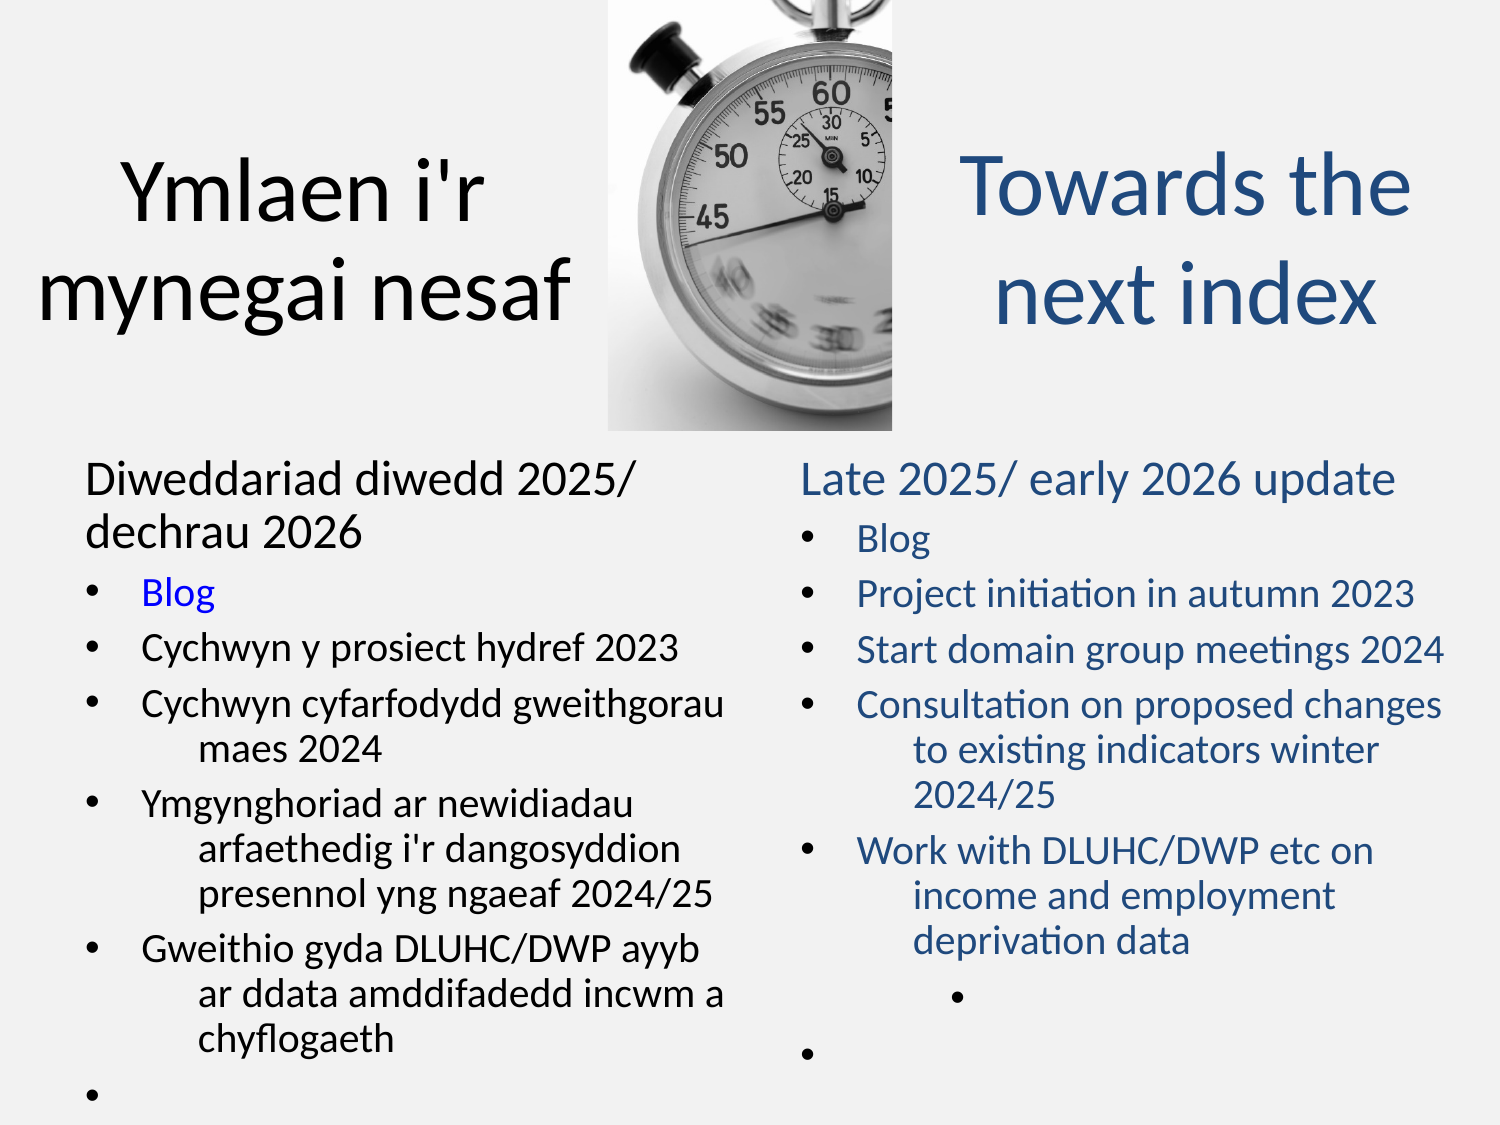

Towards the next index
Ymlaen i'r mynegai nesaf
Diweddariad diwedd 2025/ dechrau 2026
Blog
Cychwyn y prosiect hydref 2023
Cychwyn cyfarfodydd gweithgorau maes 2024
Ymgynghoriad ar newidiadau arfaethedig i'r dangosyddion presennol yng ngaeaf 2024/25
Gweithio gyda DLUHC/DWP ayyb ar ddata amddifadedd incwm a chyflogaeth
# Late 2025/ early 2026 update
Blog
Project initiation in autumn 2023
Start domain group meetings 2024
Consultation on proposed changes to existing indicators winter 2024/25
Work with DLUHC/DWP etc on income and employment deprivation data